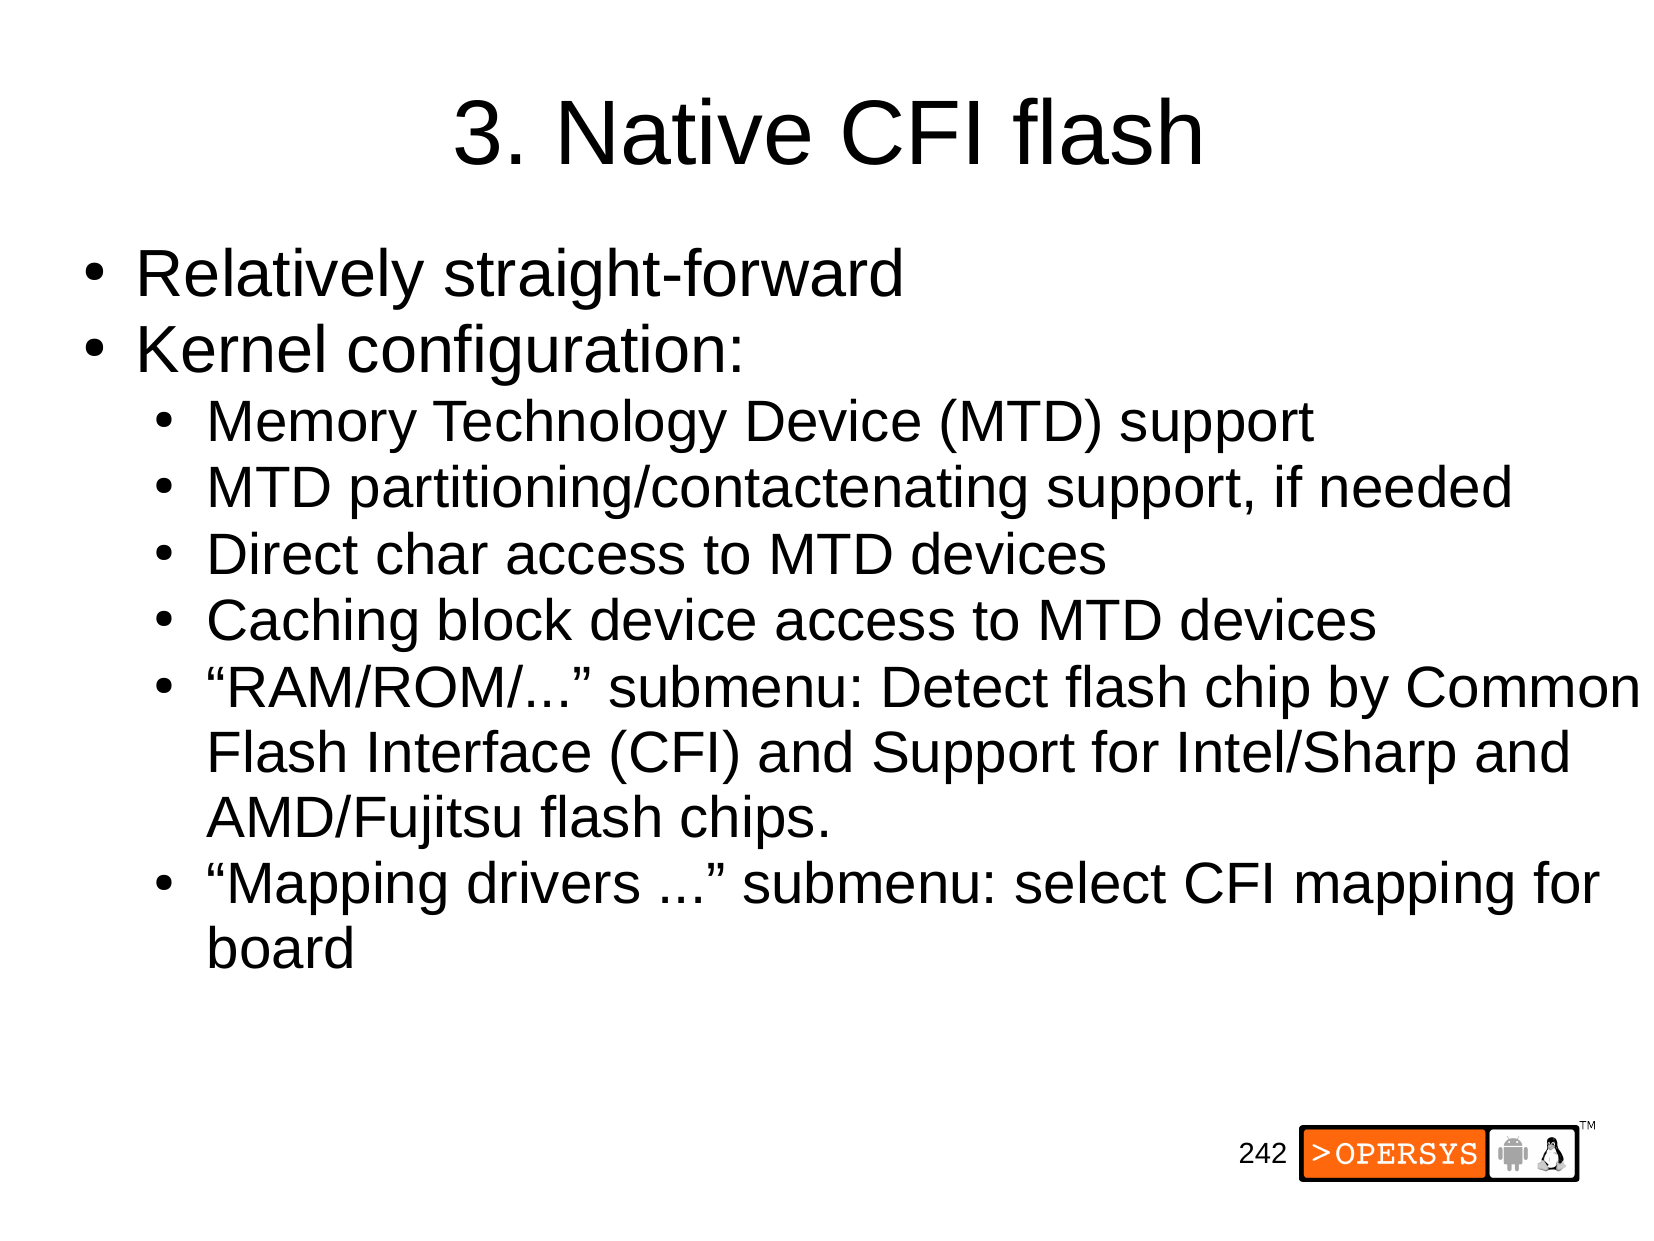

# 3. Native CFI flash
Relatively straight-forward
Kernel configuration:
Memory Technology Device (MTD) support
MTD partitioning/contactenating support, if needed
Direct char access to MTD devices
Caching block device access to MTD devices
“RAM/ROM/...” submenu: Detect flash chip by Common Flash Interface (CFI) and Support for Intel/Sharp and AMD/Fujitsu flash chips.
“Mapping drivers ...” submenu: select CFI mapping for board